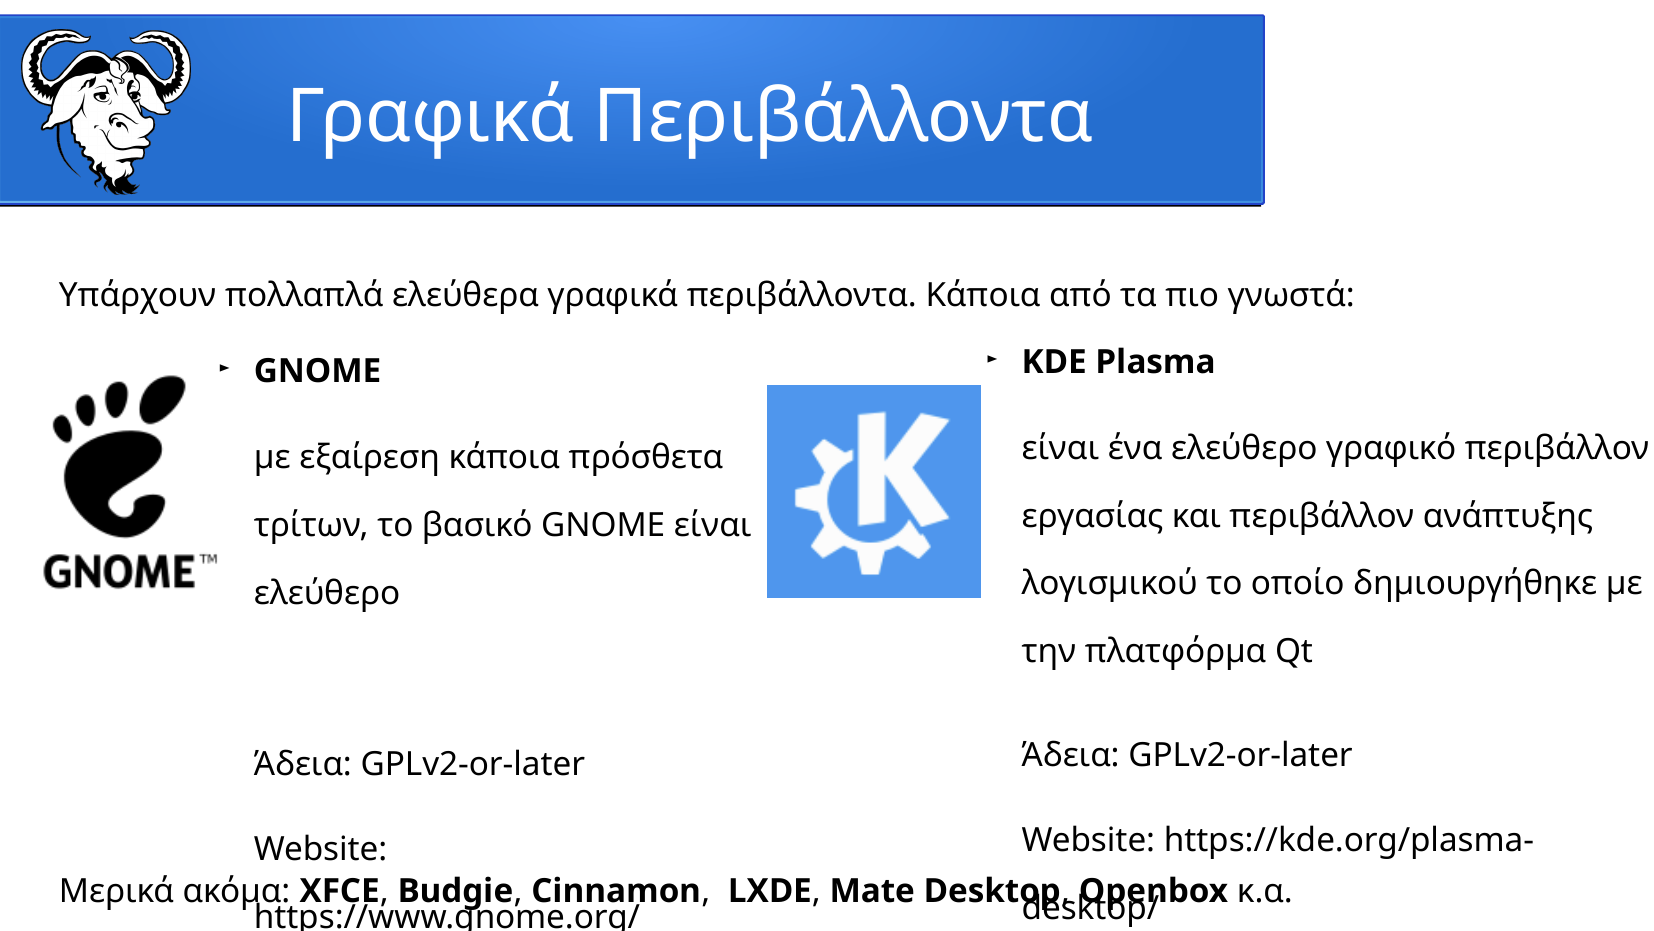

# Γραφικά Περιβάλλοντα
Υπάρχουν πολλαπλά ελεύθερα γραφικά περιβάλλοντα. Κάποια από τα πιο γνωστά:
KDE Plasma
είναι ένα ελεύθερο γραφικό περιβάλλον εργασίας και περιβάλλον ανάπτυξης λογισμικού το οποίο δημιουργήθηκε με την πλατφόρμα Qt
Άδεια: GPLv2-or-later
Website: https://kde.org/plasma-desktop/
GNOME
με εξαίρεση κάποια πρόσθετα τρίτων, το βασικό GNOME είναι ελεύθερο
Άδεια: GPLv2-or-later
Website: https://www.gnome.org/
Μερικά ακόμα: XFCE, Budgie, Cinnamon, LXDE, Mate Desktop, Openbox κ.α.